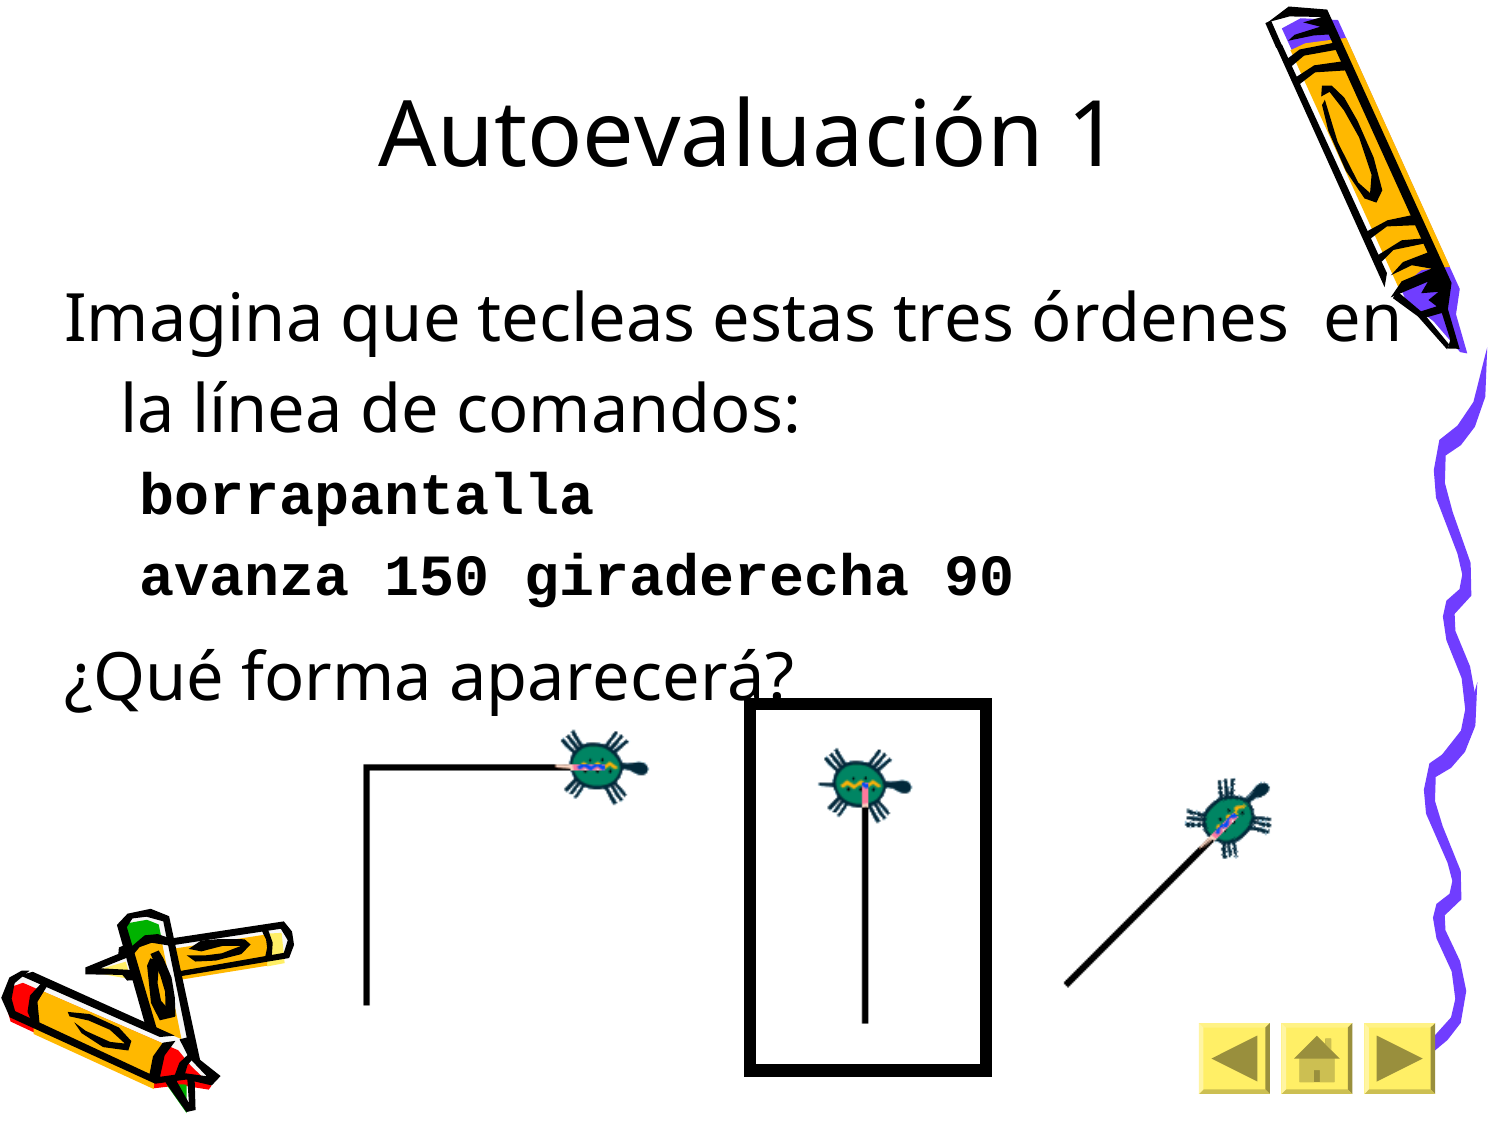

# Autoevaluación 1
Imagina que tecleas estas tres órdenes en la línea de comandos:
borrapantalla
avanza 150 giraderecha 90
¿Qué forma aparecerá?